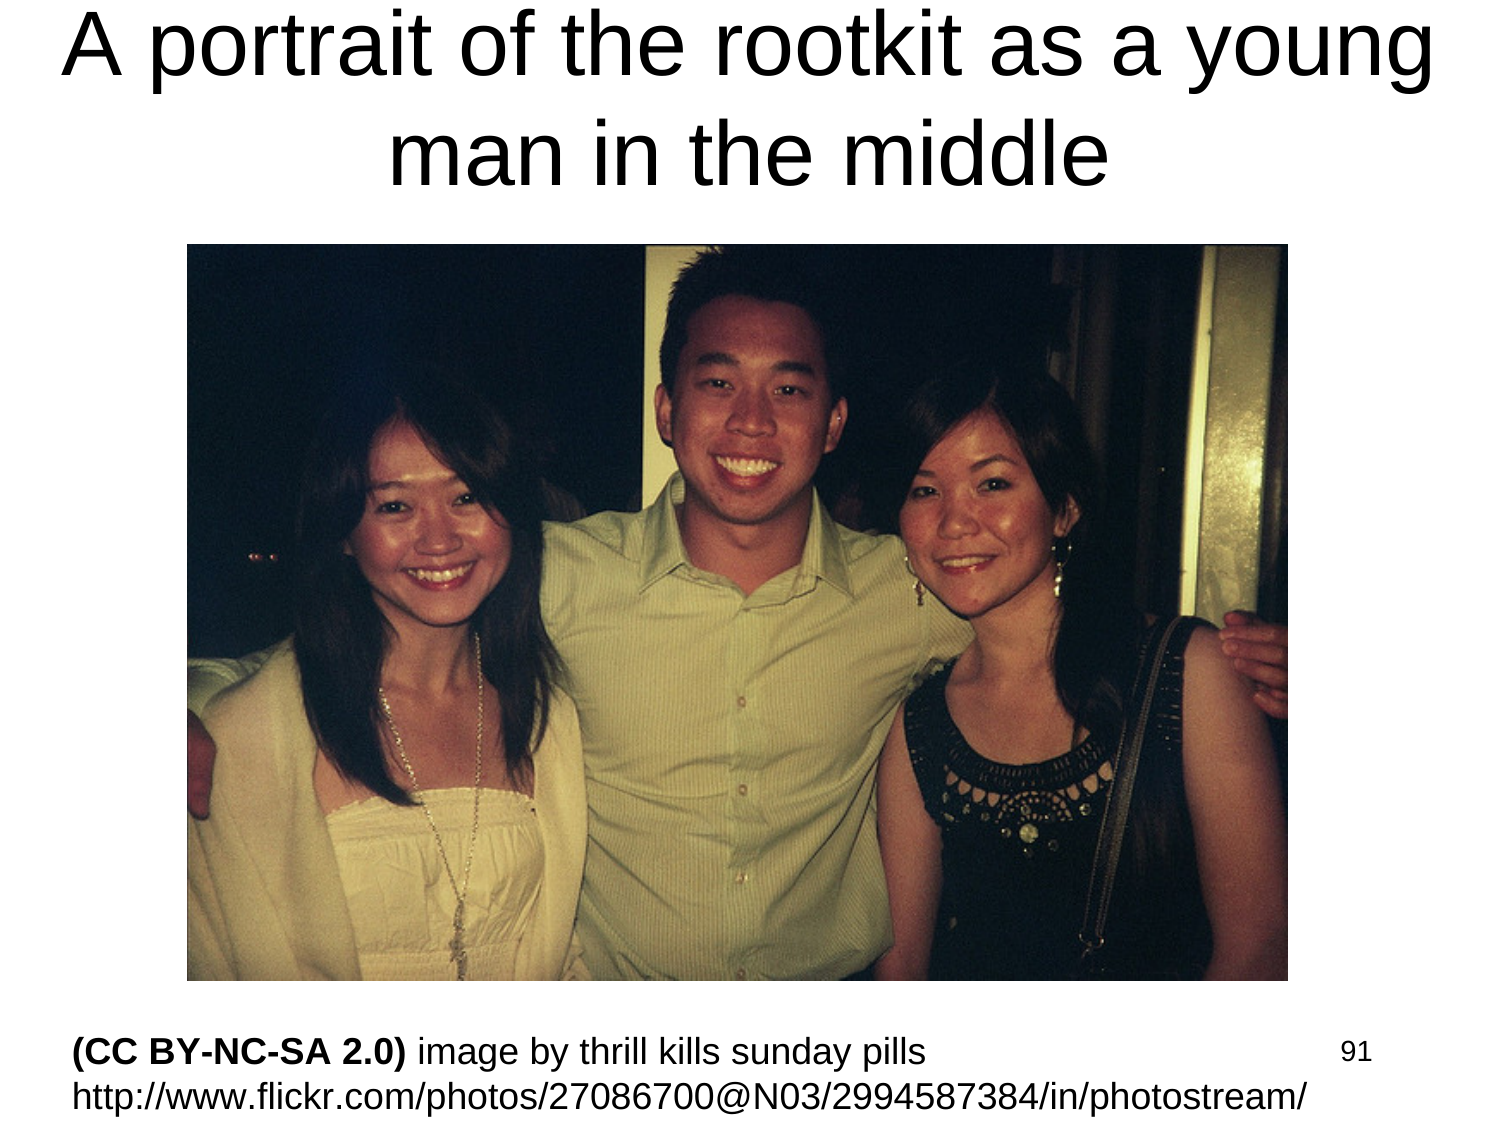

# A portrait of the rootkit as a young man in the middle
(CC BY-NC-SA 2.0) image by thrill kills sunday pills
http://www.flickr.com/photos/27086700@N03/2994587384/in/photostream/